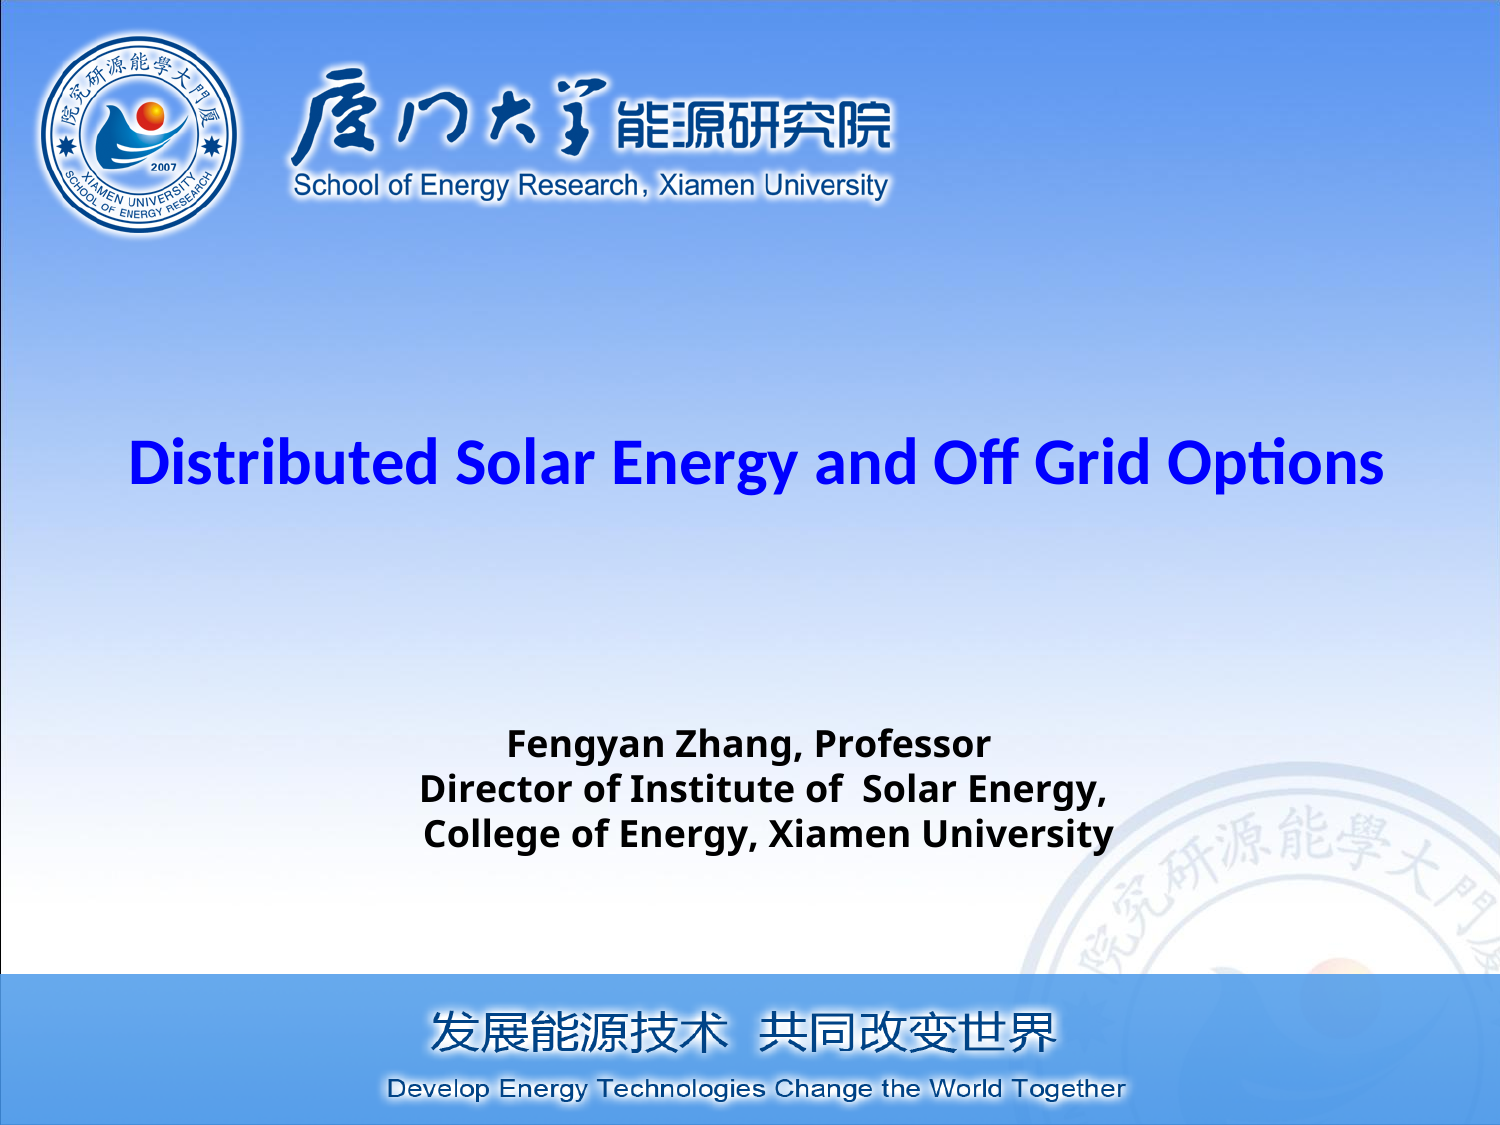

Distributed Solar Energy and Off Grid Options
Fengyan Zhang, Professor
Director of Institute of Solar Energy,
College of Energy, Xiamen University